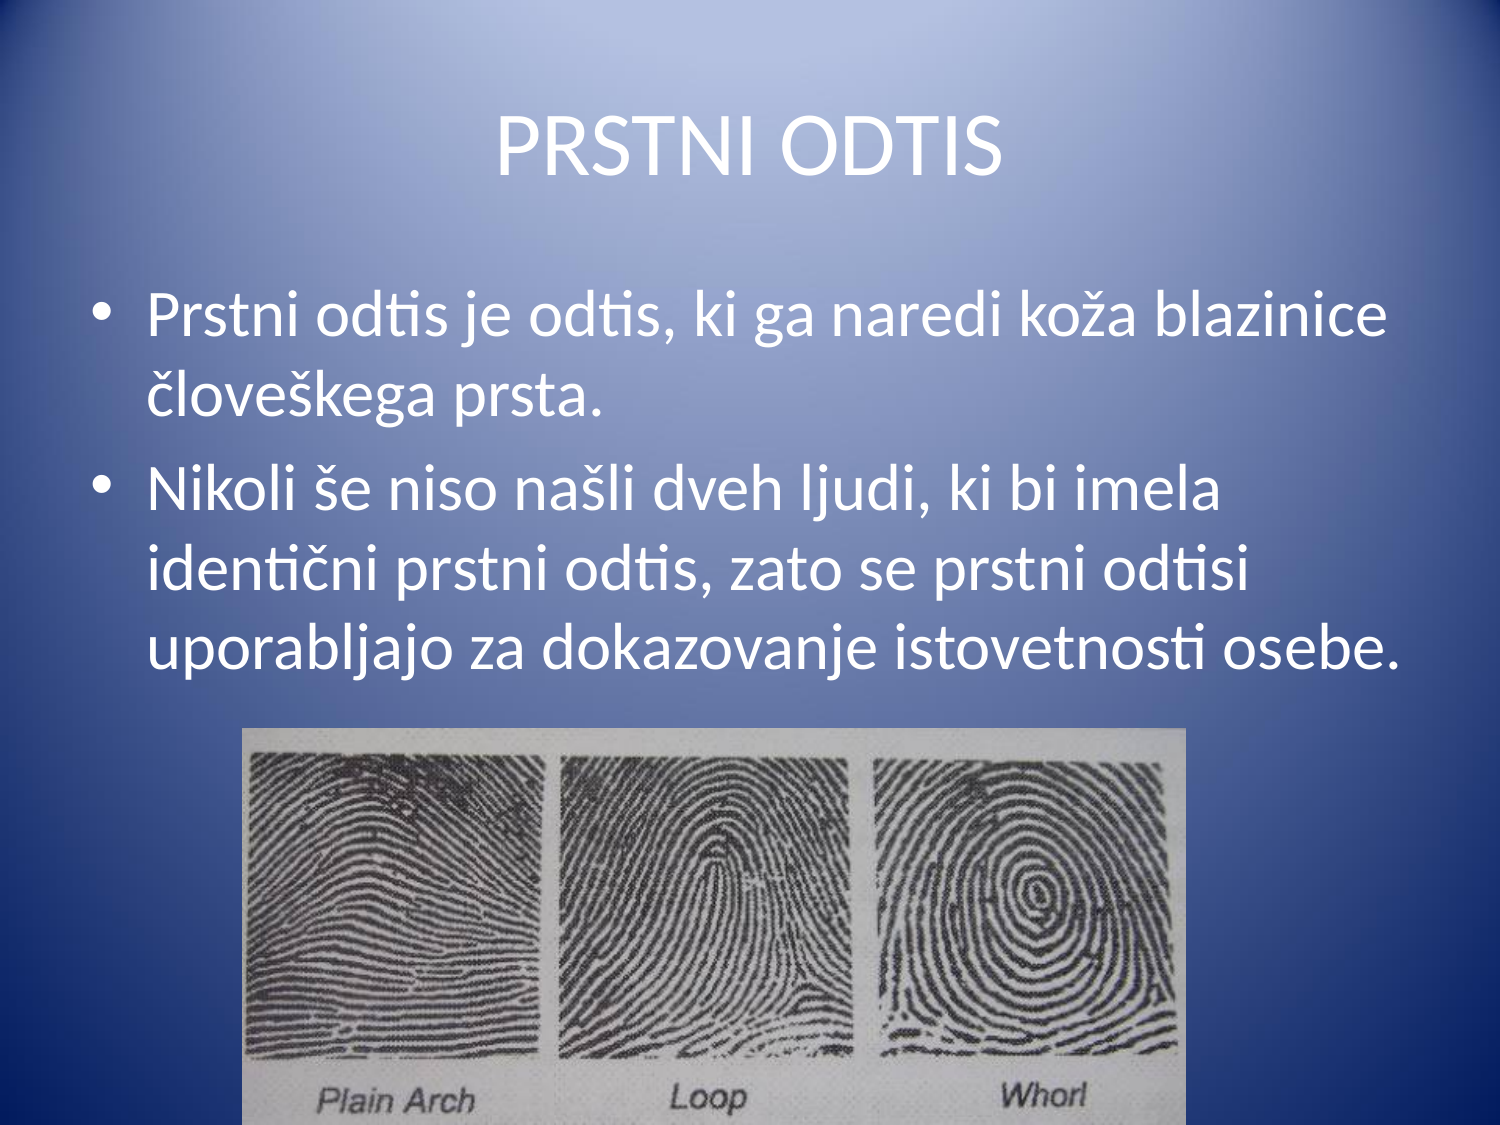

# PRSTNI ODTIS
Prstni odtis je odtis, ki ga naredi koža blazinice človeškega prsta.
Nikoli še niso našli dveh ljudi, ki bi imela identični prstni odtis, zato se prstni odtisi uporabljajo za dokazovanje istovetnosti osebe.